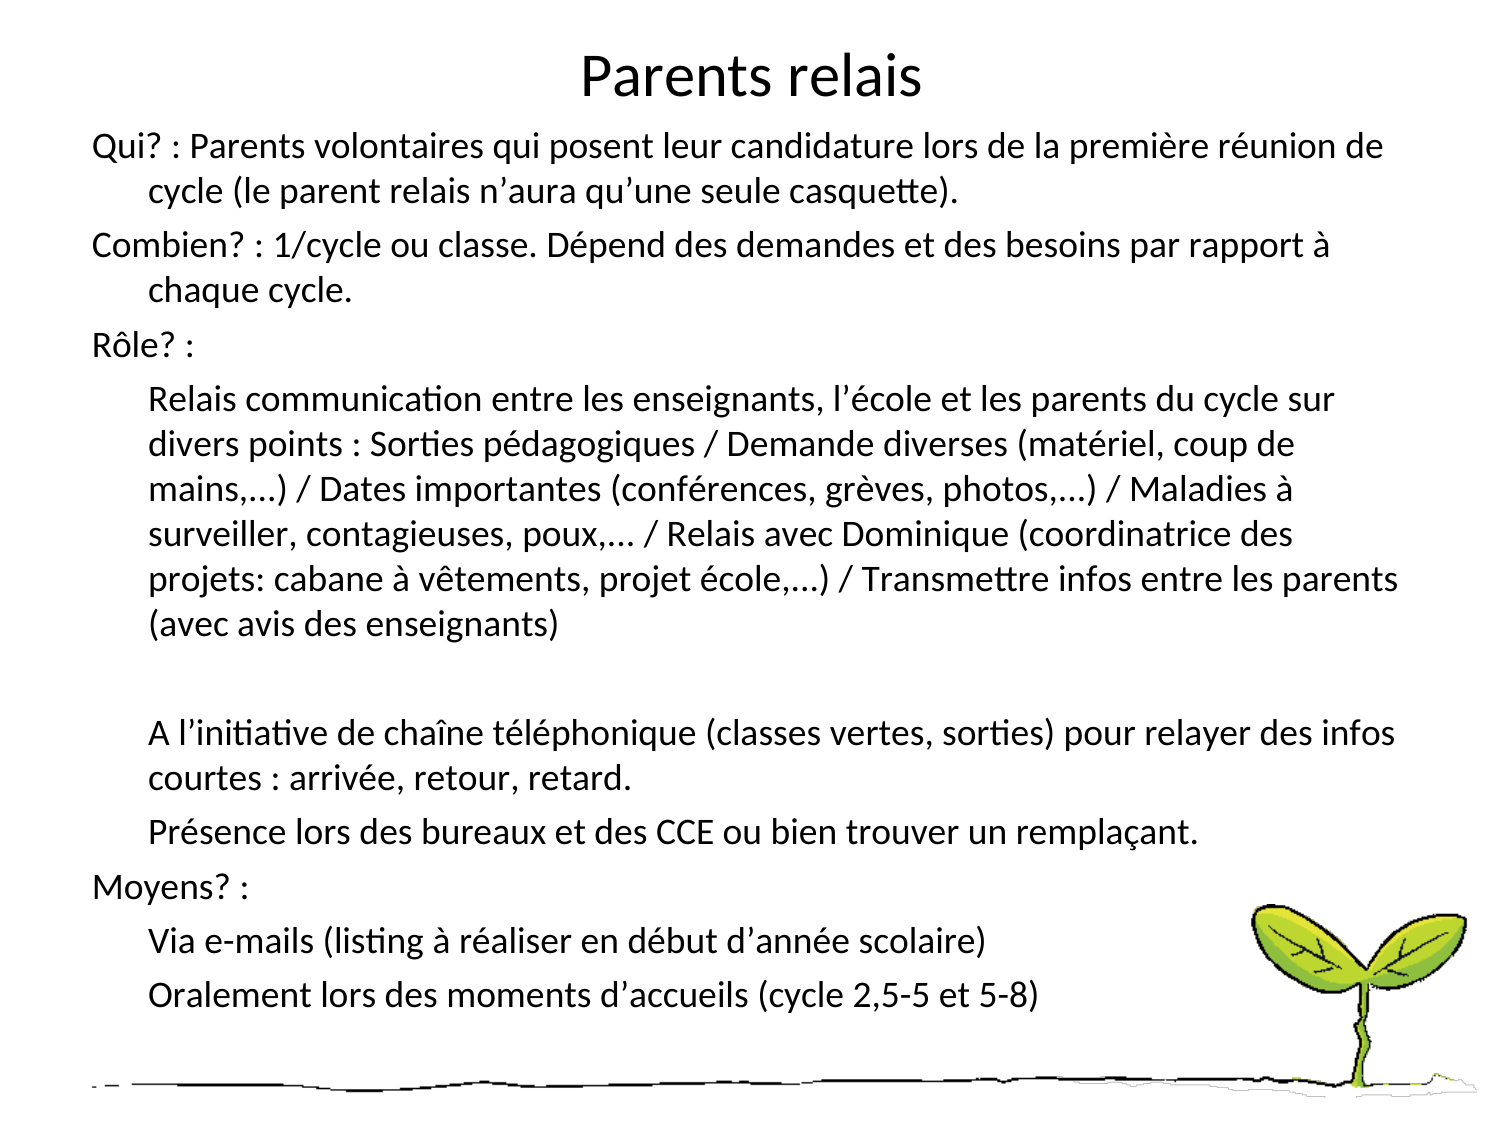

# Parents relais
Qui? : Parents volontaires qui posent leur candidature lors de la première réunion de cycle (le parent relais n’aura qu’une seule casquette).
Combien? : 1/cycle ou classe. Dépend des demandes et des besoins par rapport à chaque cycle.
Rôle? :
	Relais communication entre les enseignants, l’école et les parents du cycle sur divers points : Sorties pédagogiques / Demande diverses (matériel, coup de mains,...) / Dates importantes (conférences, grèves, photos,...) / Maladies à surveiller, contagieuses, poux,... / Relais avec Dominique (coordinatrice des projets: cabane à vêtements, projet école,...) / Transmettre infos entre les parents (avec avis des enseignants)
	A l’initiative de chaîne téléphonique (classes vertes, sorties) pour relayer des infos courtes : arrivée, retour, retard.
	Présence lors des bureaux et des CCE ou bien trouver un remplaçant.
Moyens? :
	Via e-mails (listing à réaliser en début d’année scolaire)
	Oralement lors des moments d’accueils (cycle 2,5-5 et 5-8)